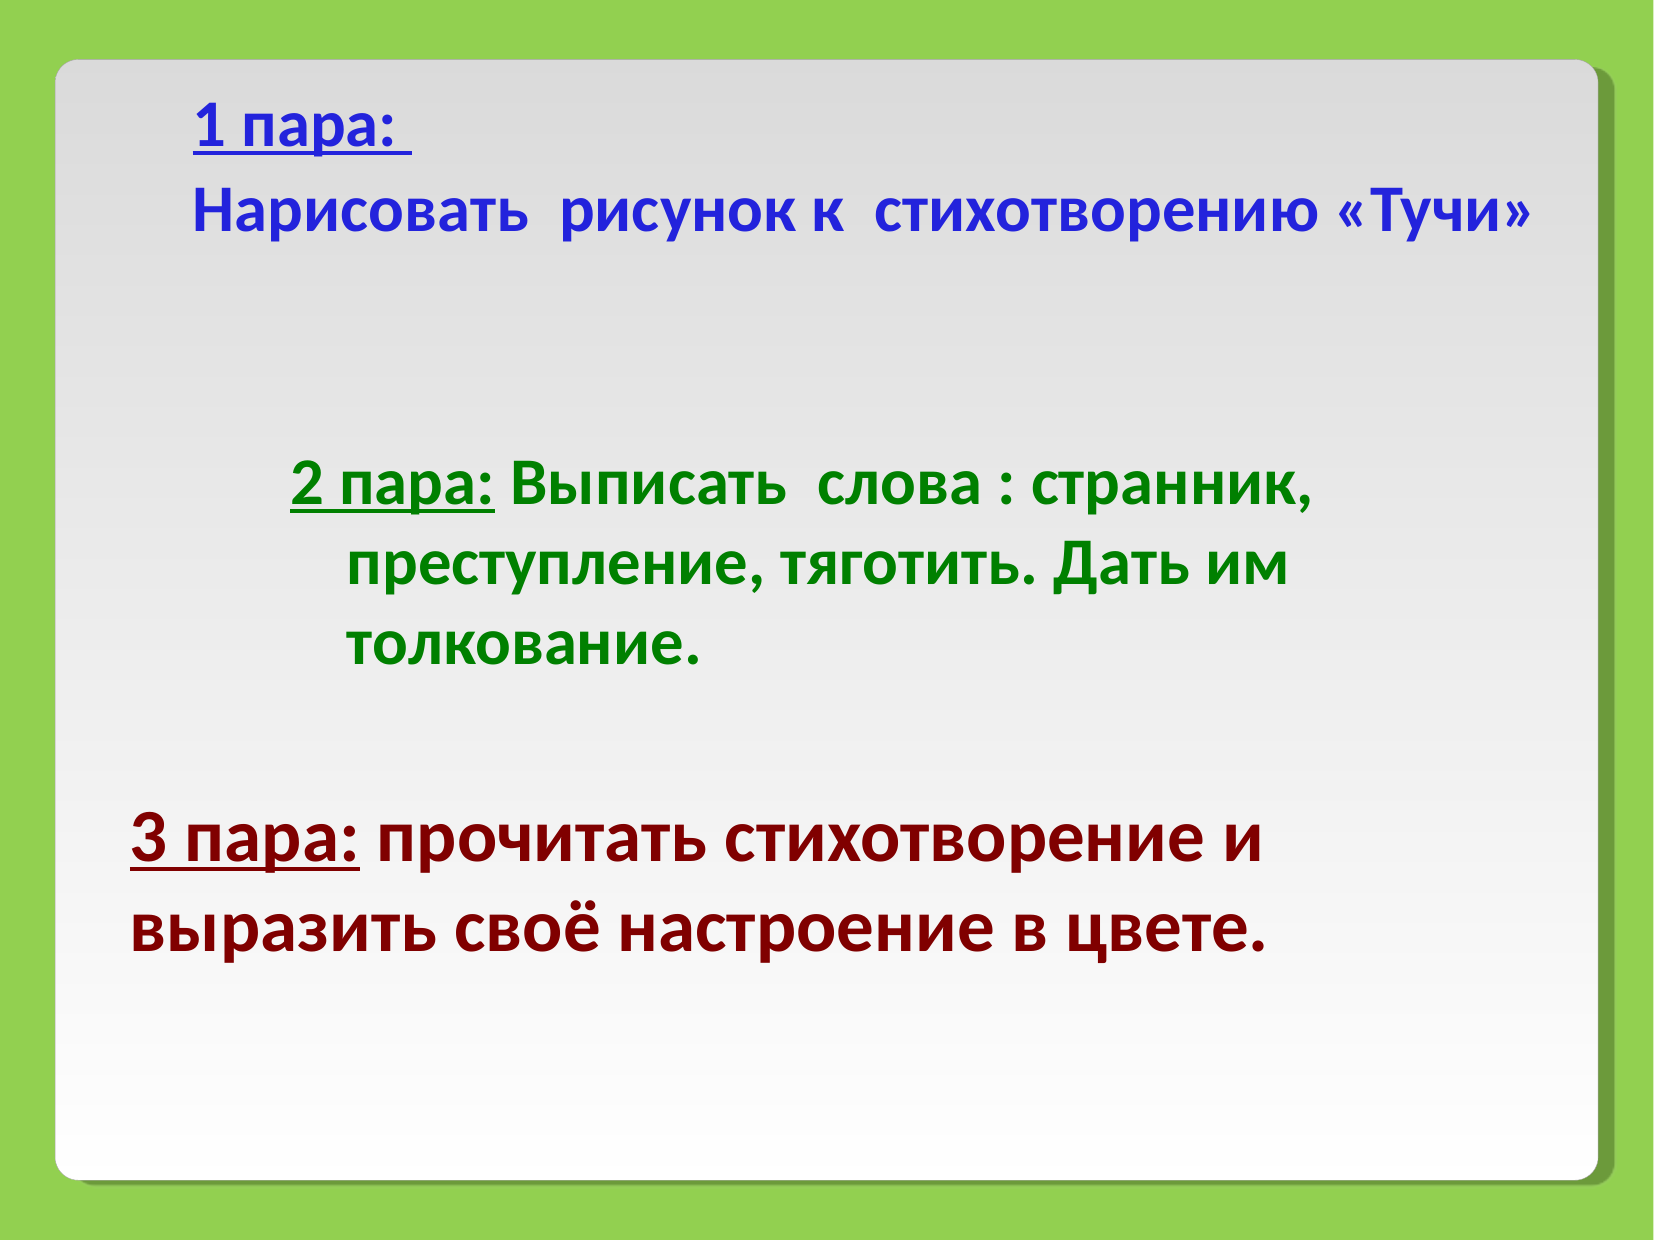

1 пара:
Нарисовать рисунок к стихотворению «Тучи»
2 пара: Выписать слова : странник, преступление, тяготить. Дать им толкование.
# 3 пара: прочитать стихотворение и выразить своё настроение в цвете.